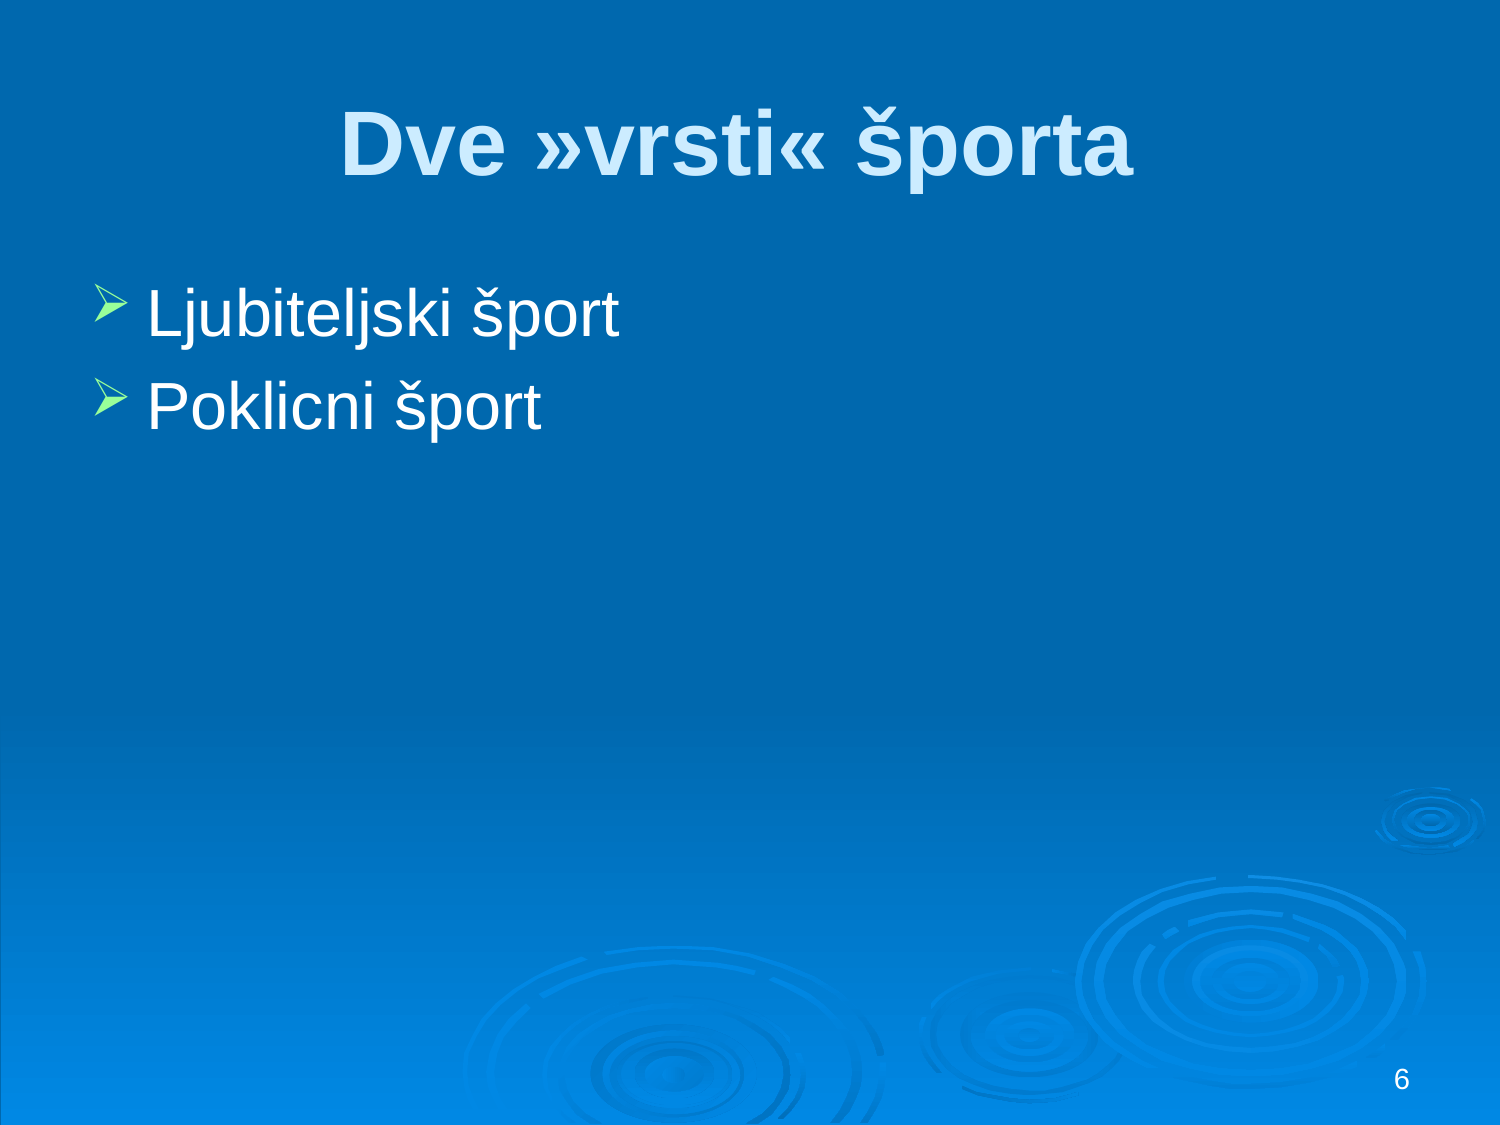

# Dve »vrsti« športa
Ljubiteljski šport
Poklicni šport